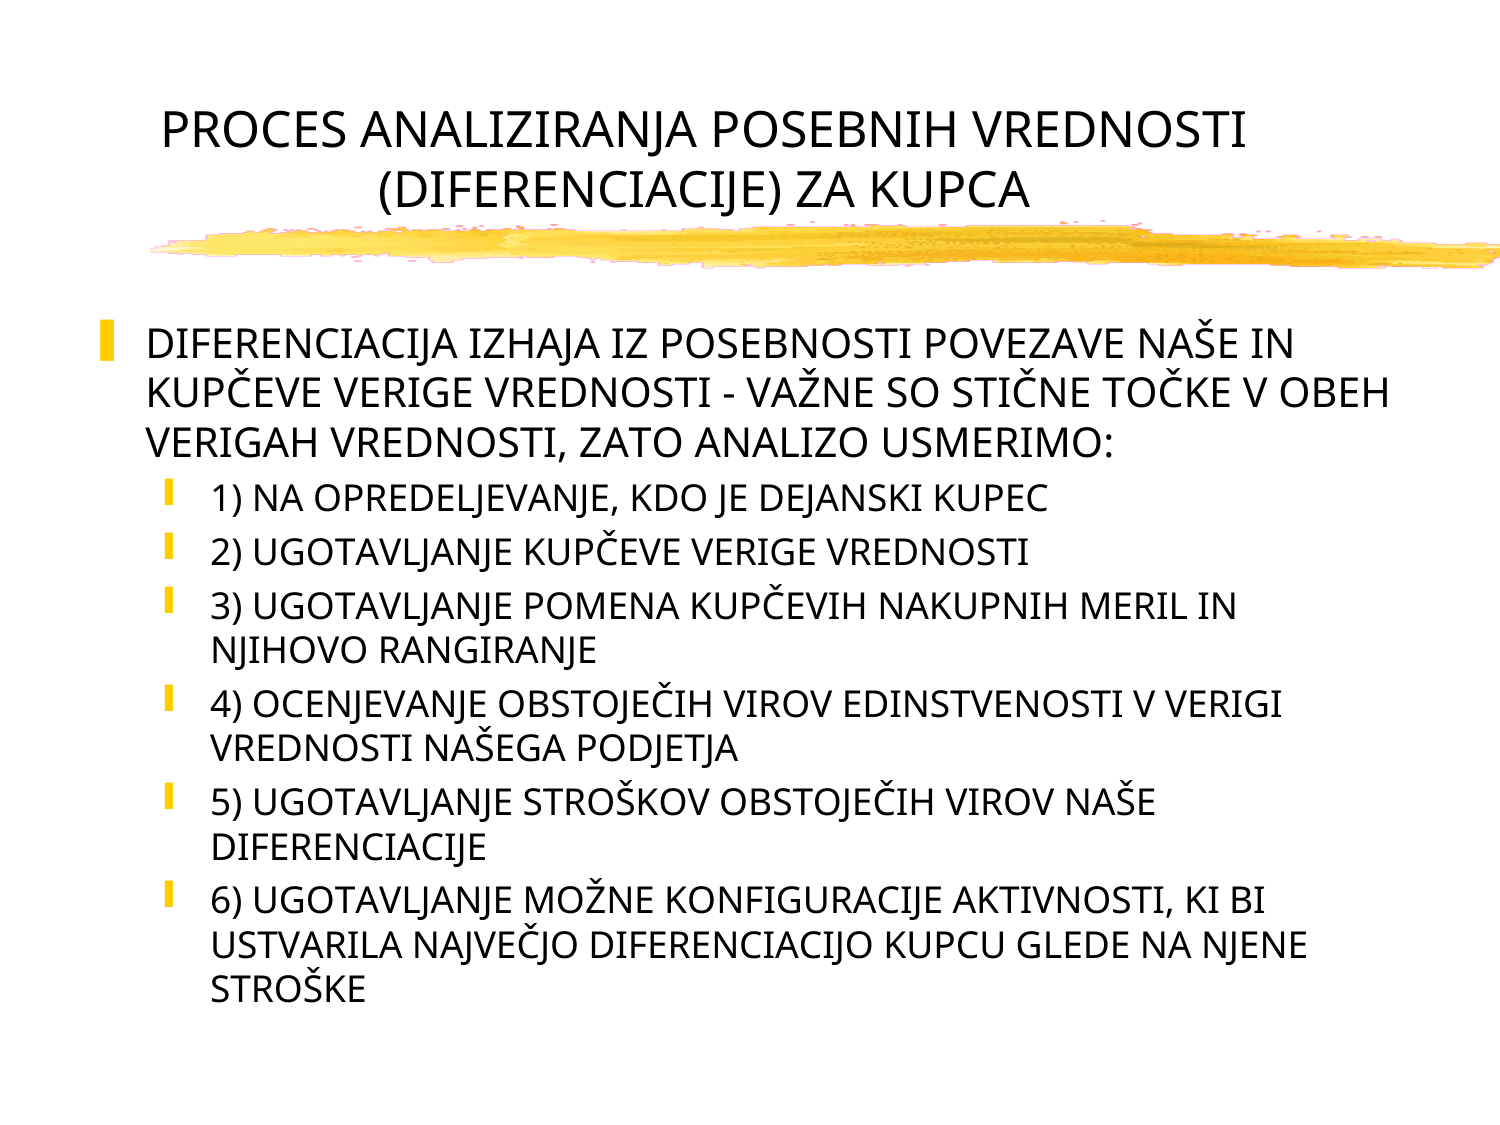

# PROCES ANALIZIRANJA POSEBNIH VREDNOSTI (DIFERENCIACIJE) ZA KUPCA
DIFERENCIACIJA IZHAJA IZ POSEBNOSTI POVEZAVE NAŠE IN KUPČEVE VERIGE VREDNOSTI - VAŽNE SO STIČNE TOČKE V OBEH VERIGAH VREDNOSTI, ZATO ANALIZO USMERIMO:
1) NA OPREDELJEVANJE, KDO JE DEJANSKI KUPEC
2) UGOTAVLJANJE KUPČEVE VERIGE VREDNOSTI
3) UGOTAVLJANJE POMENA KUPČEVIH NAKUPNIH MERIL IN NJIHOVO RANGIRANJE
4) OCENJEVANJE OBSTOJEČIH VIROV EDINSTVENOSTI V VERIGI VREDNOSTI NAŠEGA PODJETJA
5) UGOTAVLJANJE STROŠKOV OBSTOJEČIH VIROV NAŠE DIFERENCIACIJE
6) UGOTAVLJANJE MOŽNE KONFIGURACIJE AKTIVNOSTI, KI BI USTVARILA NAJVEČJO DIFERENCIACIJO KUPCU GLEDE NA NJENE STROŠKE